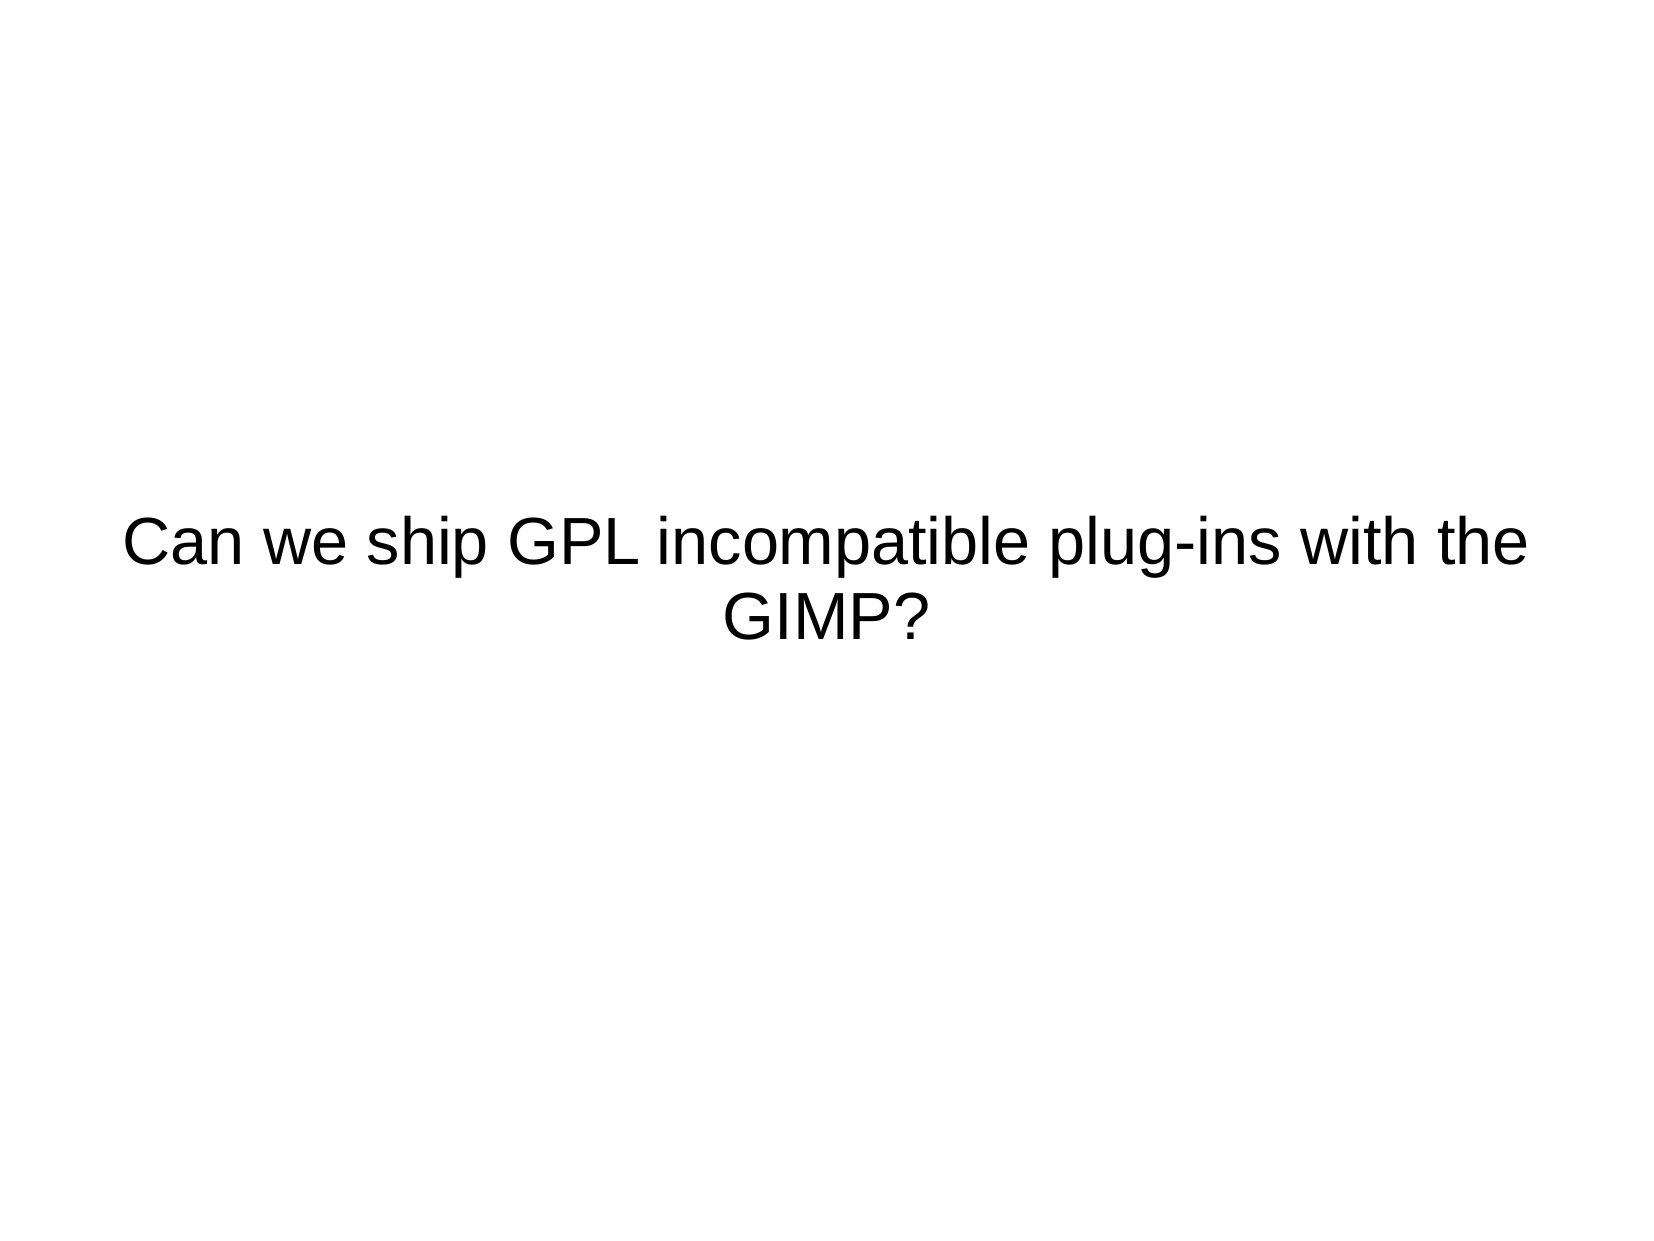

# Can we ship GPL incompatible plug-ins with the GIMP?